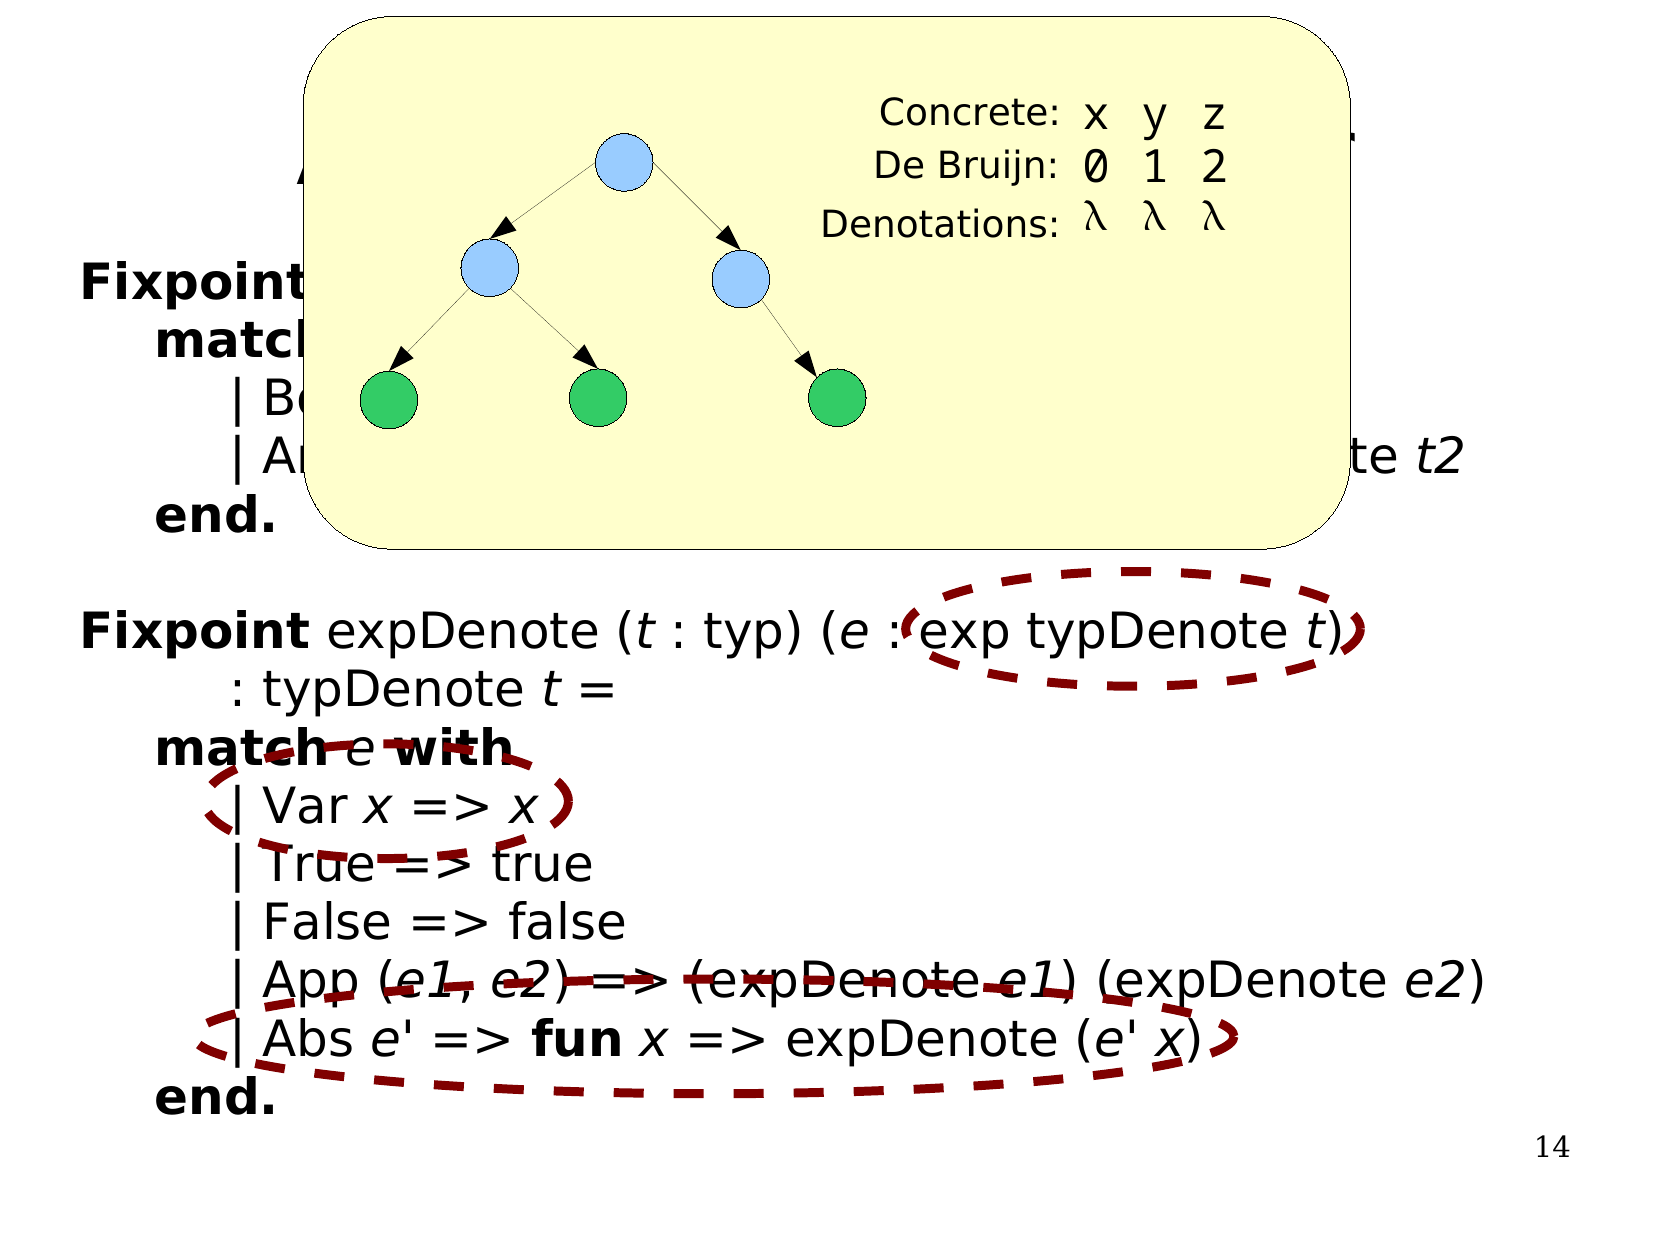

# A Definitional Compiler
x
y
z
Concrete:
0
1
2
De Bruijn:



Denotations:
Fixpoint typDenote (t : typ) : Type =
	match t with
		| Bool => bool
		| Arrow (t1, t2) => typDenote t1 -> typDenote t2
	end.
Fixpoint expDenote (t : typ) (e : exp typDenote t)
		: typDenote t =
	match e with
		| Var x => x
		| True => true
		| False => false
		| App (e1, e2) => (expDenote e1) (expDenote e2)
		| Abs e' => fun x => expDenote (e' x)
	end.
14